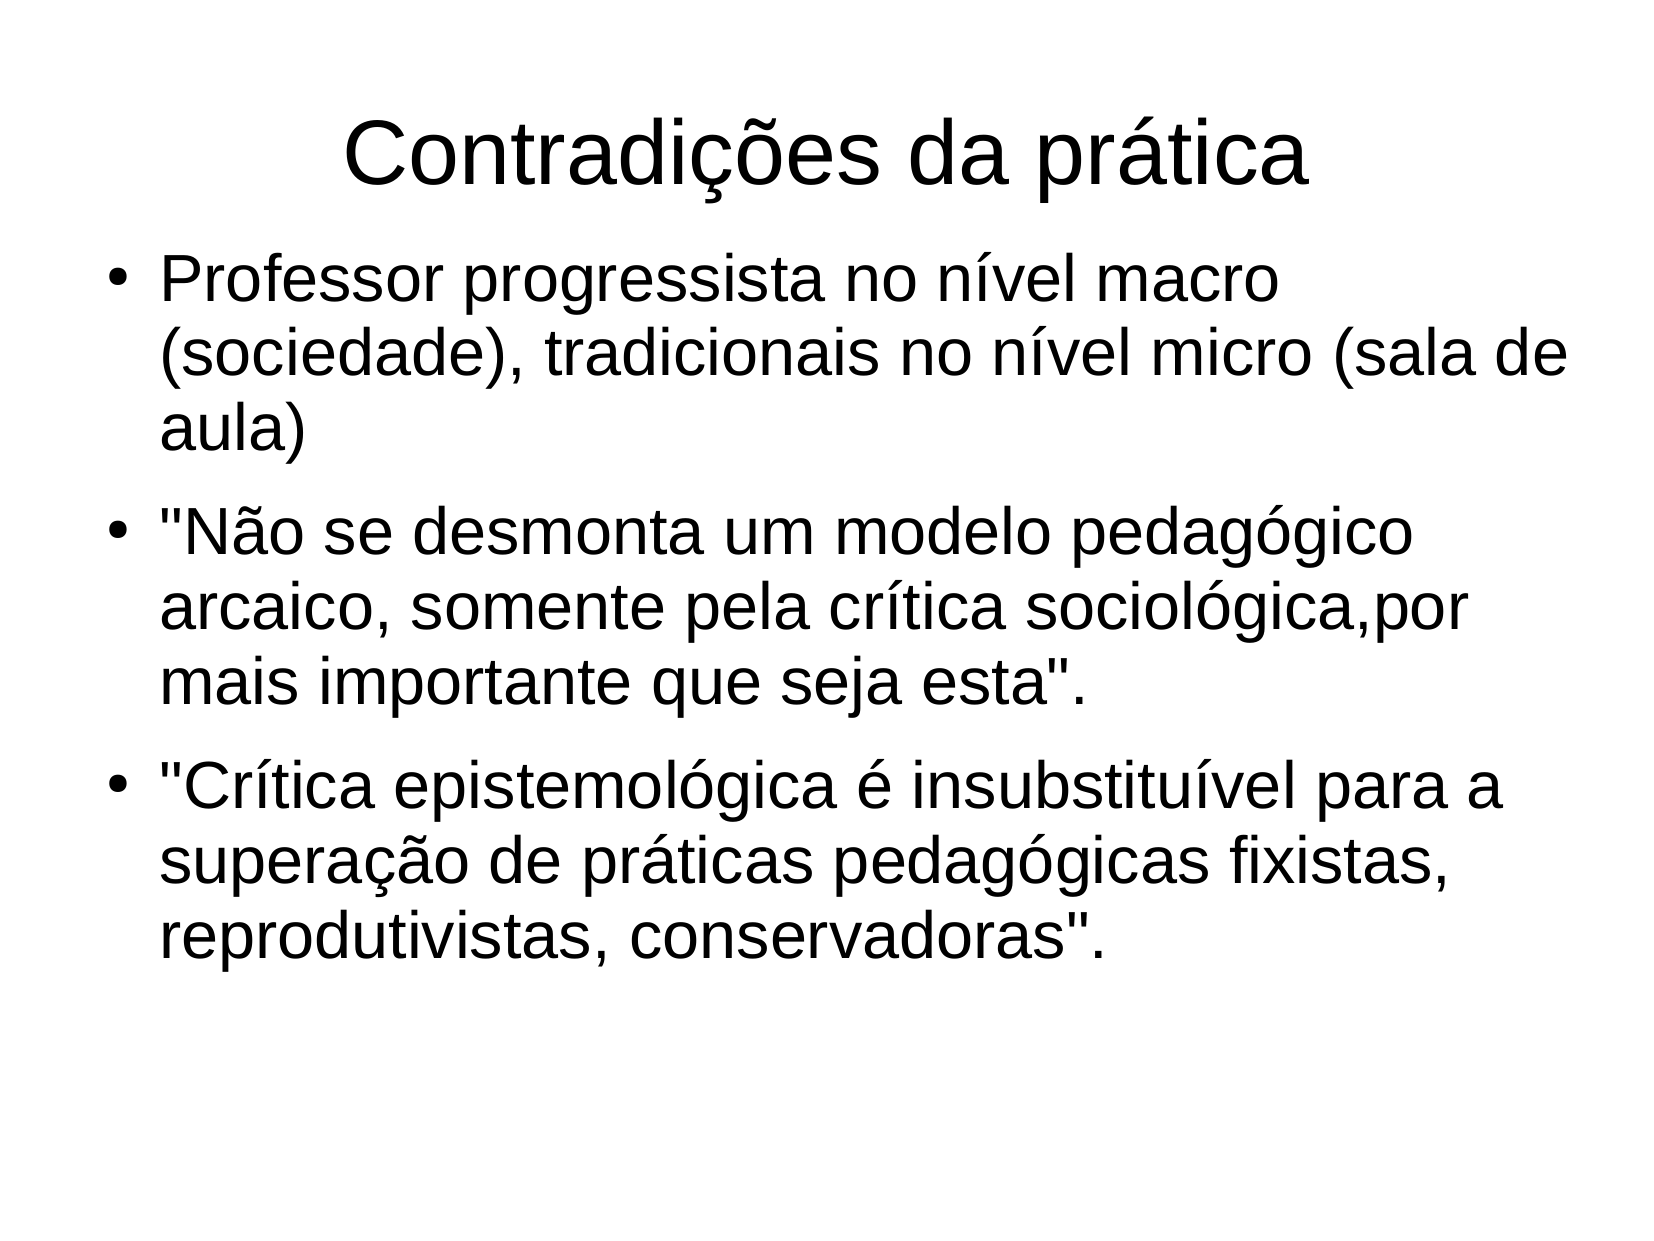

# Contradições da prática
Professor progressista no nível macro (sociedade), tradicionais no nível micro (sala de aula)
"Não se desmonta um modelo pedagógico arcaico, somente pela crítica sociológica,por mais importante que seja esta".
"Crítica epistemológica é insubstituível para a superação de práticas pedagógicas fixistas, reprodutivistas, conservadoras".